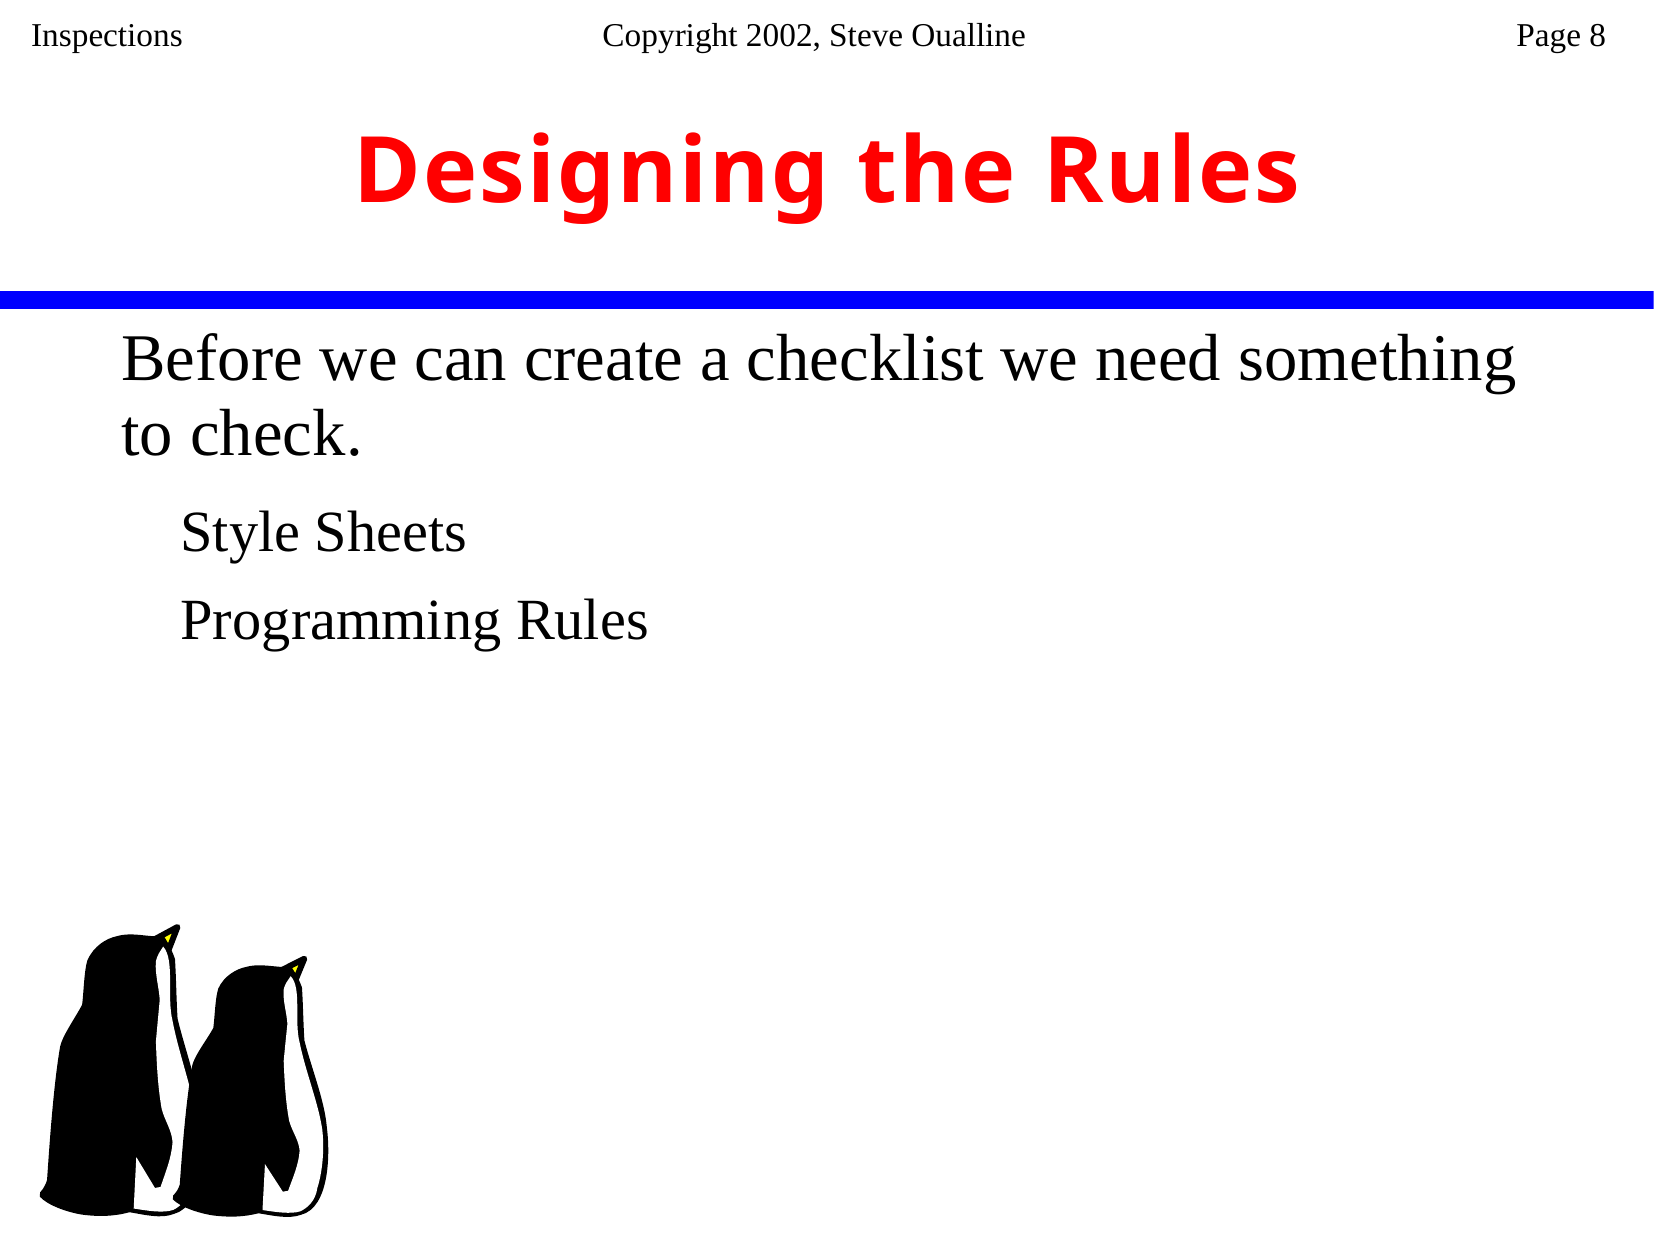

# Designing the Rules
Before we can create a checklist we need something to check.
Style Sheets
Programming Rules